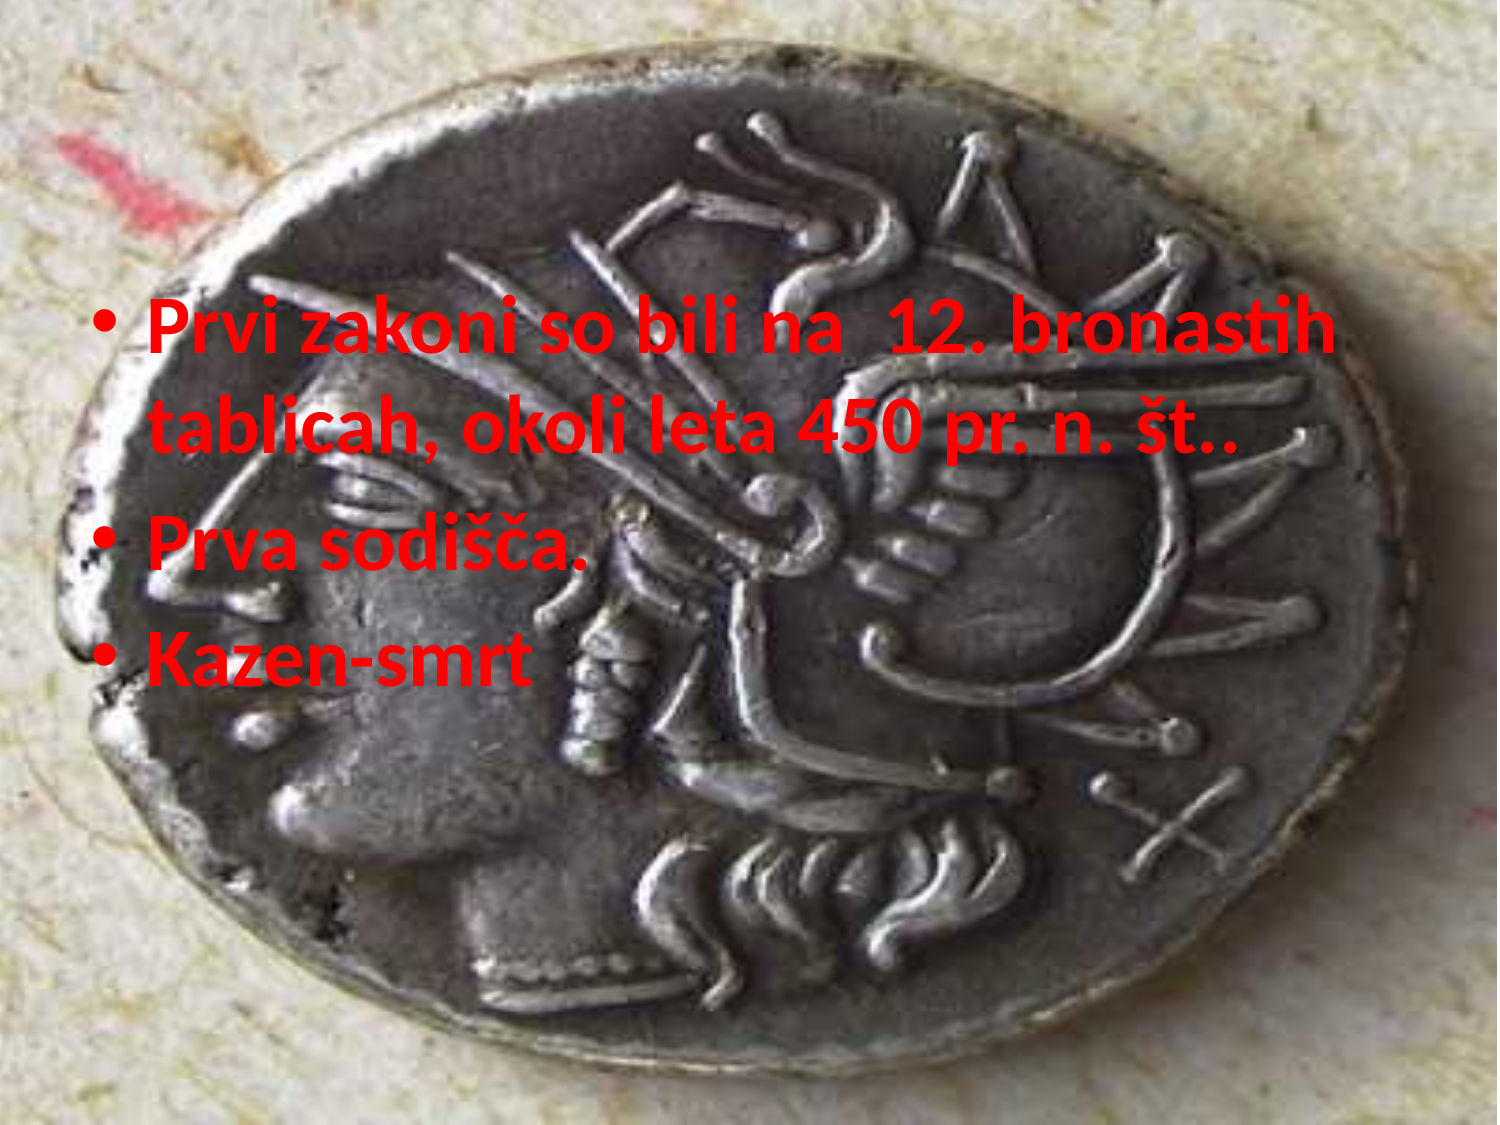

# Prvi zakoni so bili na 12. bronastih tablicah, okoli leta 450 pr. n. št..
Prva sodišča.
Kazen-smrt